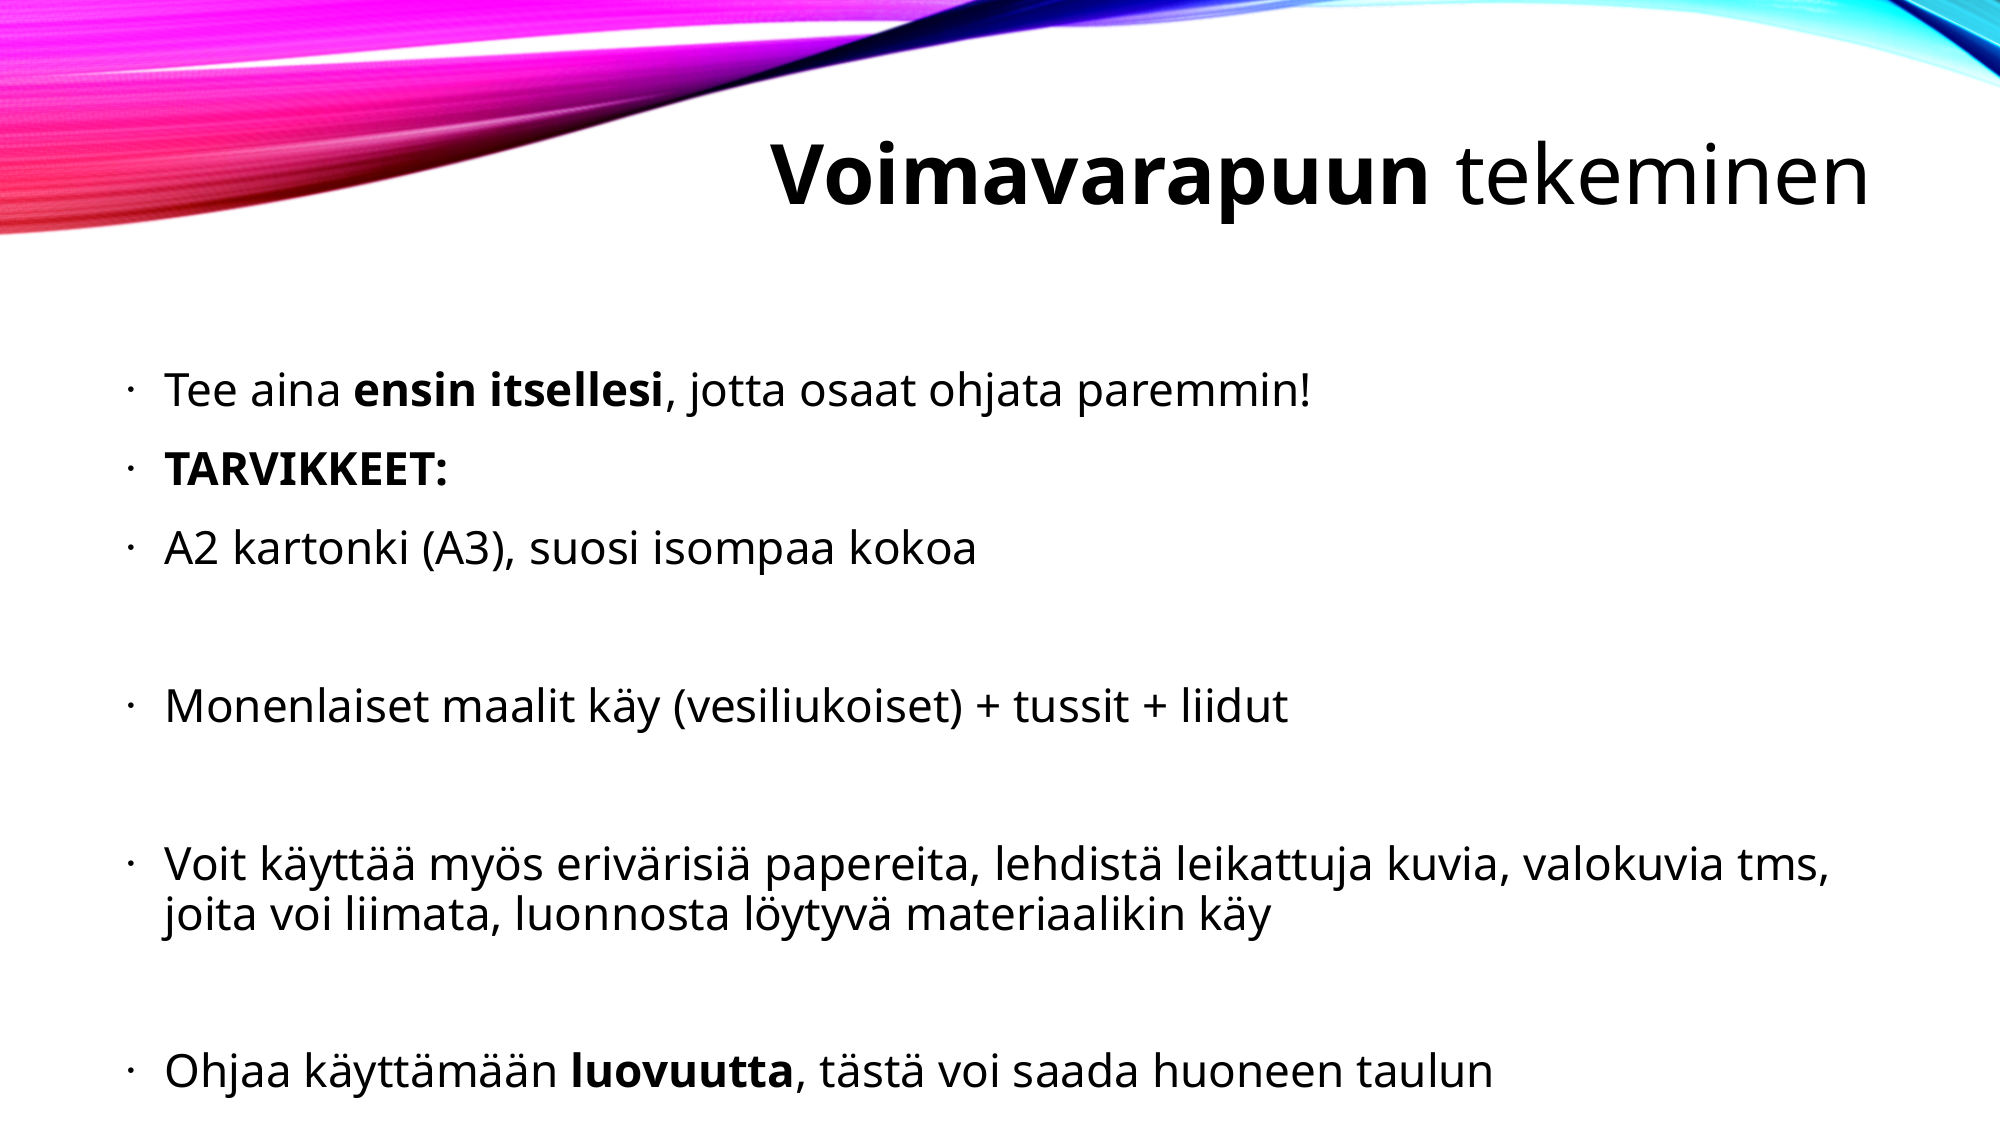

# Voimavarapuun tekeminen
Tee aina ensin itsellesi, jotta osaat ohjata paremmin!
TARVIKKEET:
A2 kartonki (A3), suosi isompaa kokoa
Monenlaiset maalit käy (vesiliukoiset) + tussit + liidut
Voit käyttää myös erivärisiä papereita, lehdistä leikattuja kuvia, valokuvia tms, joita voi liimata, luonnosta löytyvä materiaalikin käy
Ohjaa käyttämään luovuutta, tästä voi saada huoneen taulun